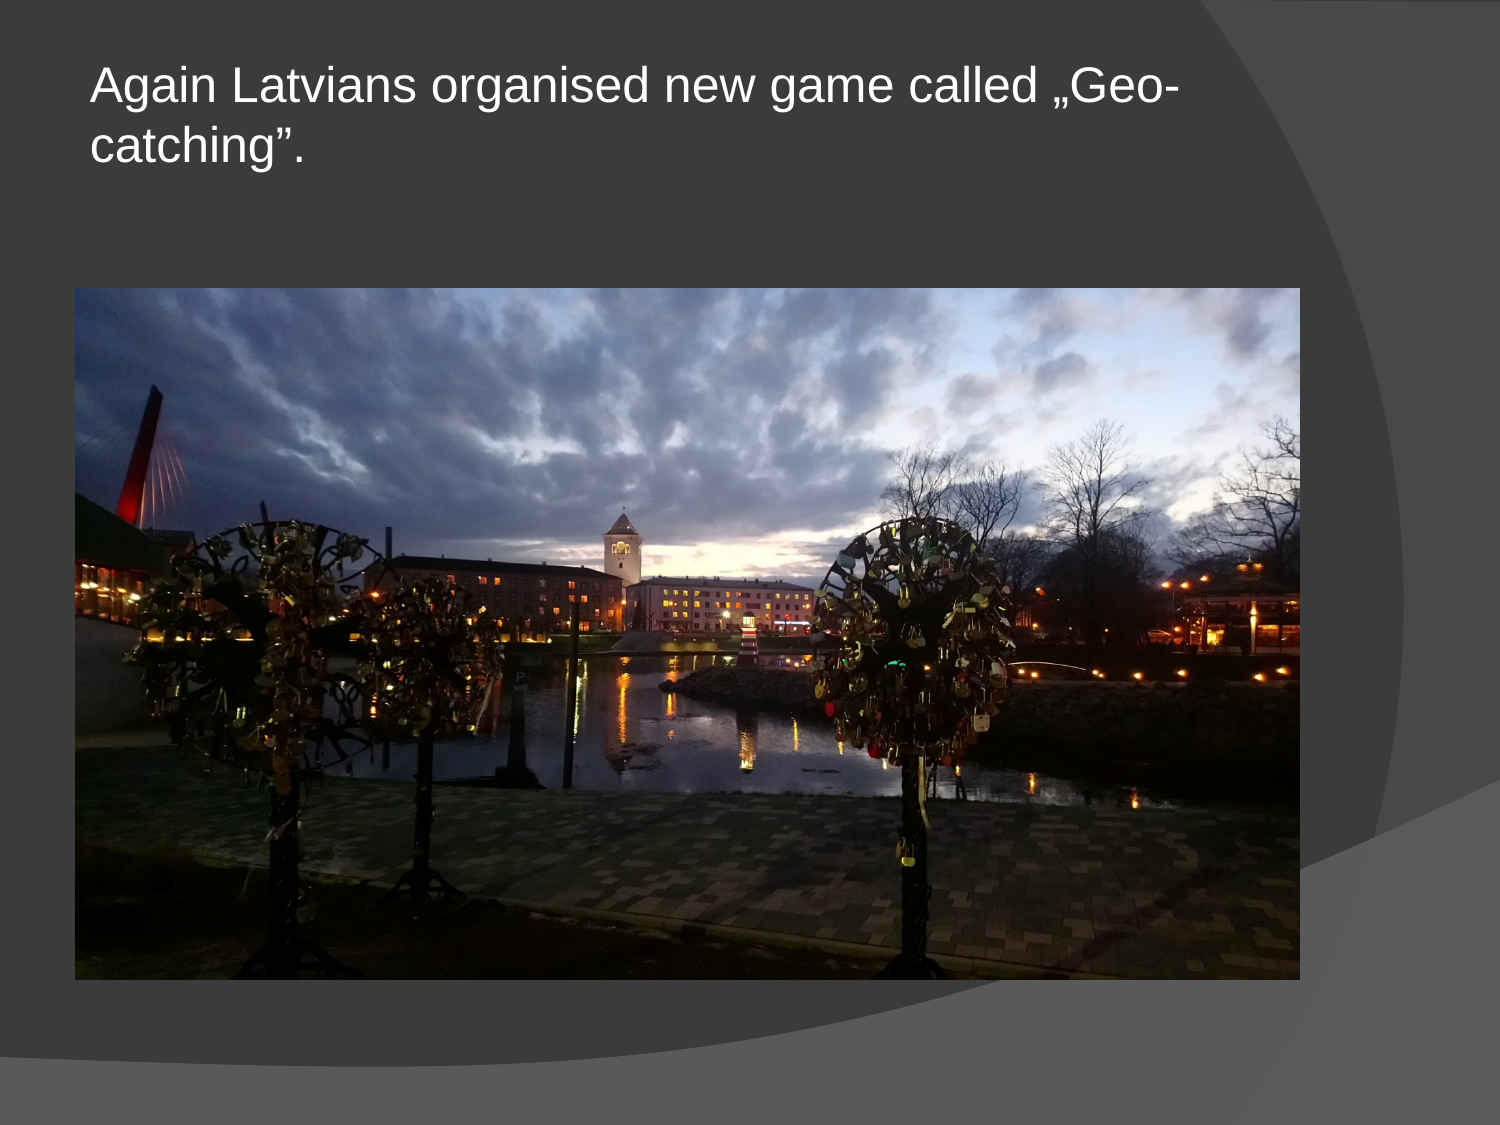

# Again Latvians organised new game called „Geo- catching”.